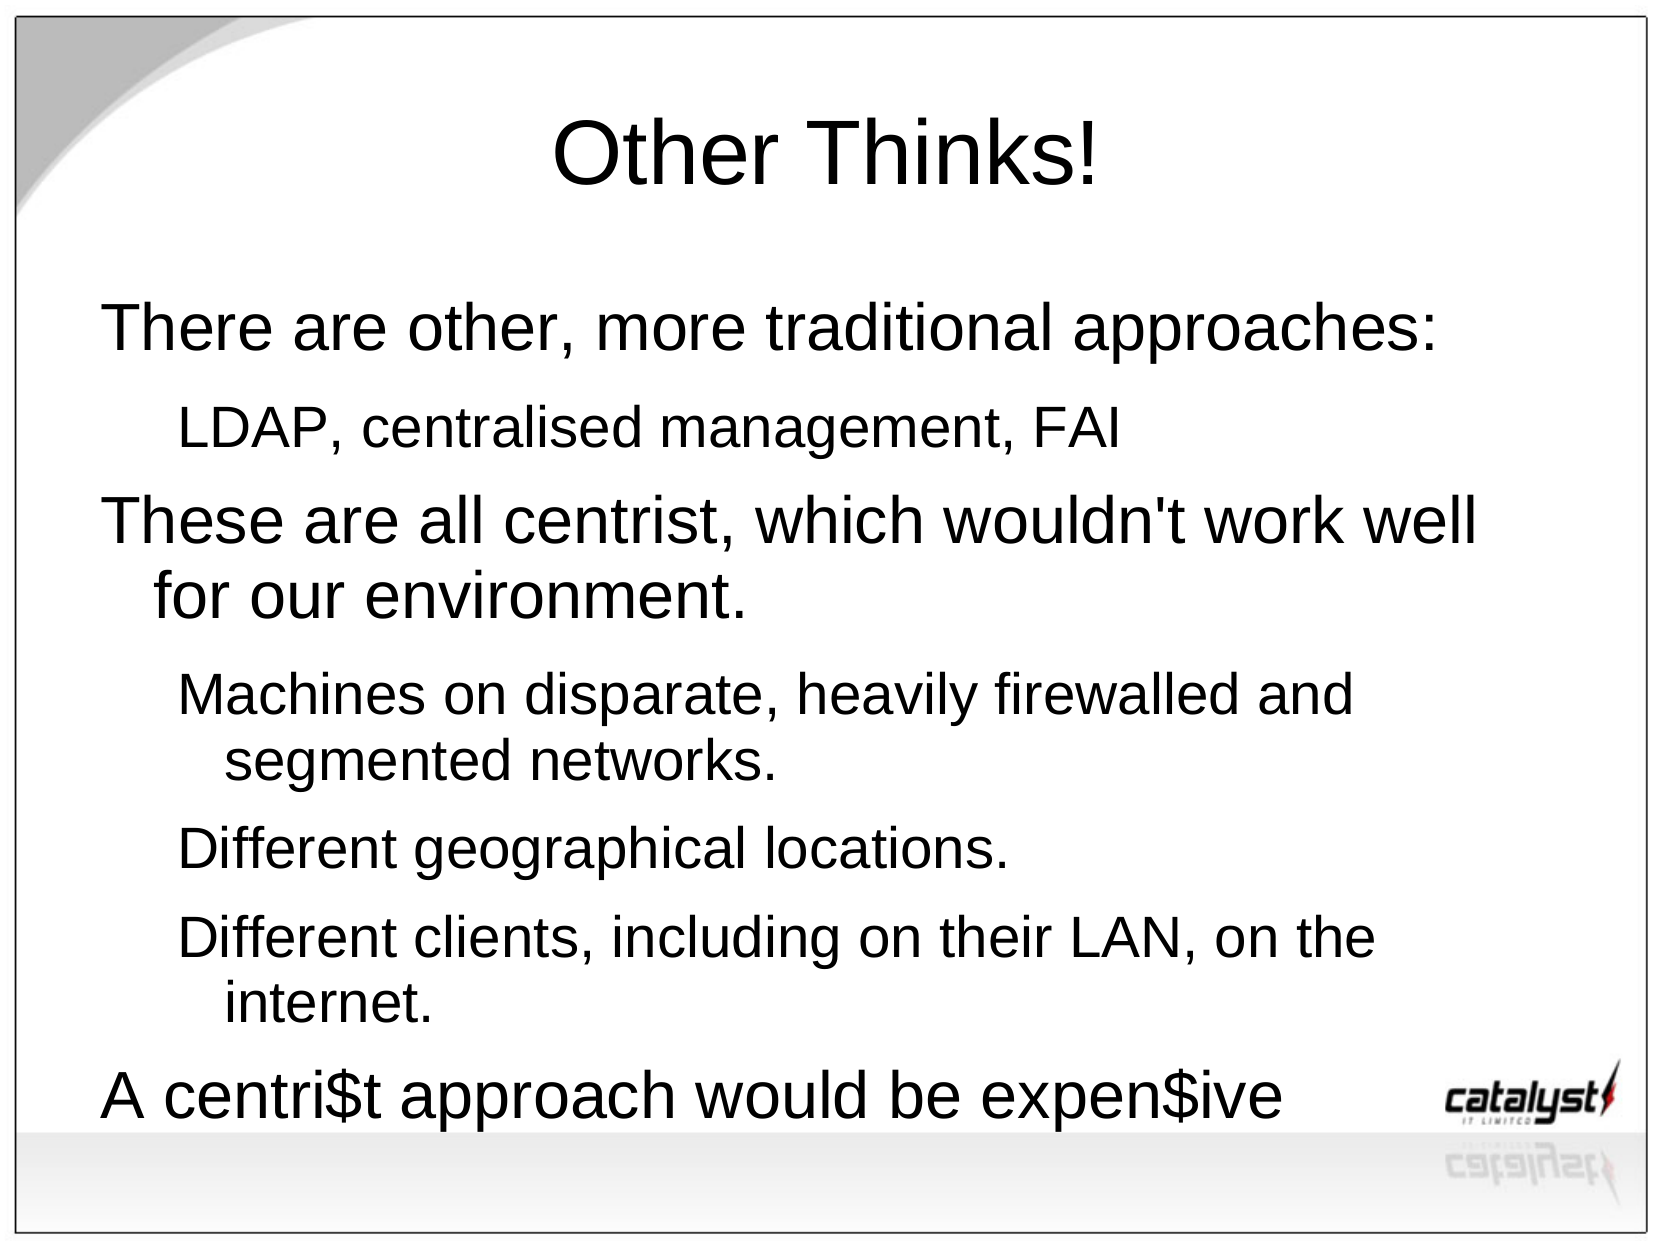

# Other Thinks!
There are other, more traditional approaches:
LDAP, centralised management, FAI
These are all centrist, which wouldn't work well for our environment.
Machines on disparate, heavily firewalled and segmented networks.
Different geographical locations.
Different clients, including on their LAN, on the internet.
A centri$t approach would be expen$ive